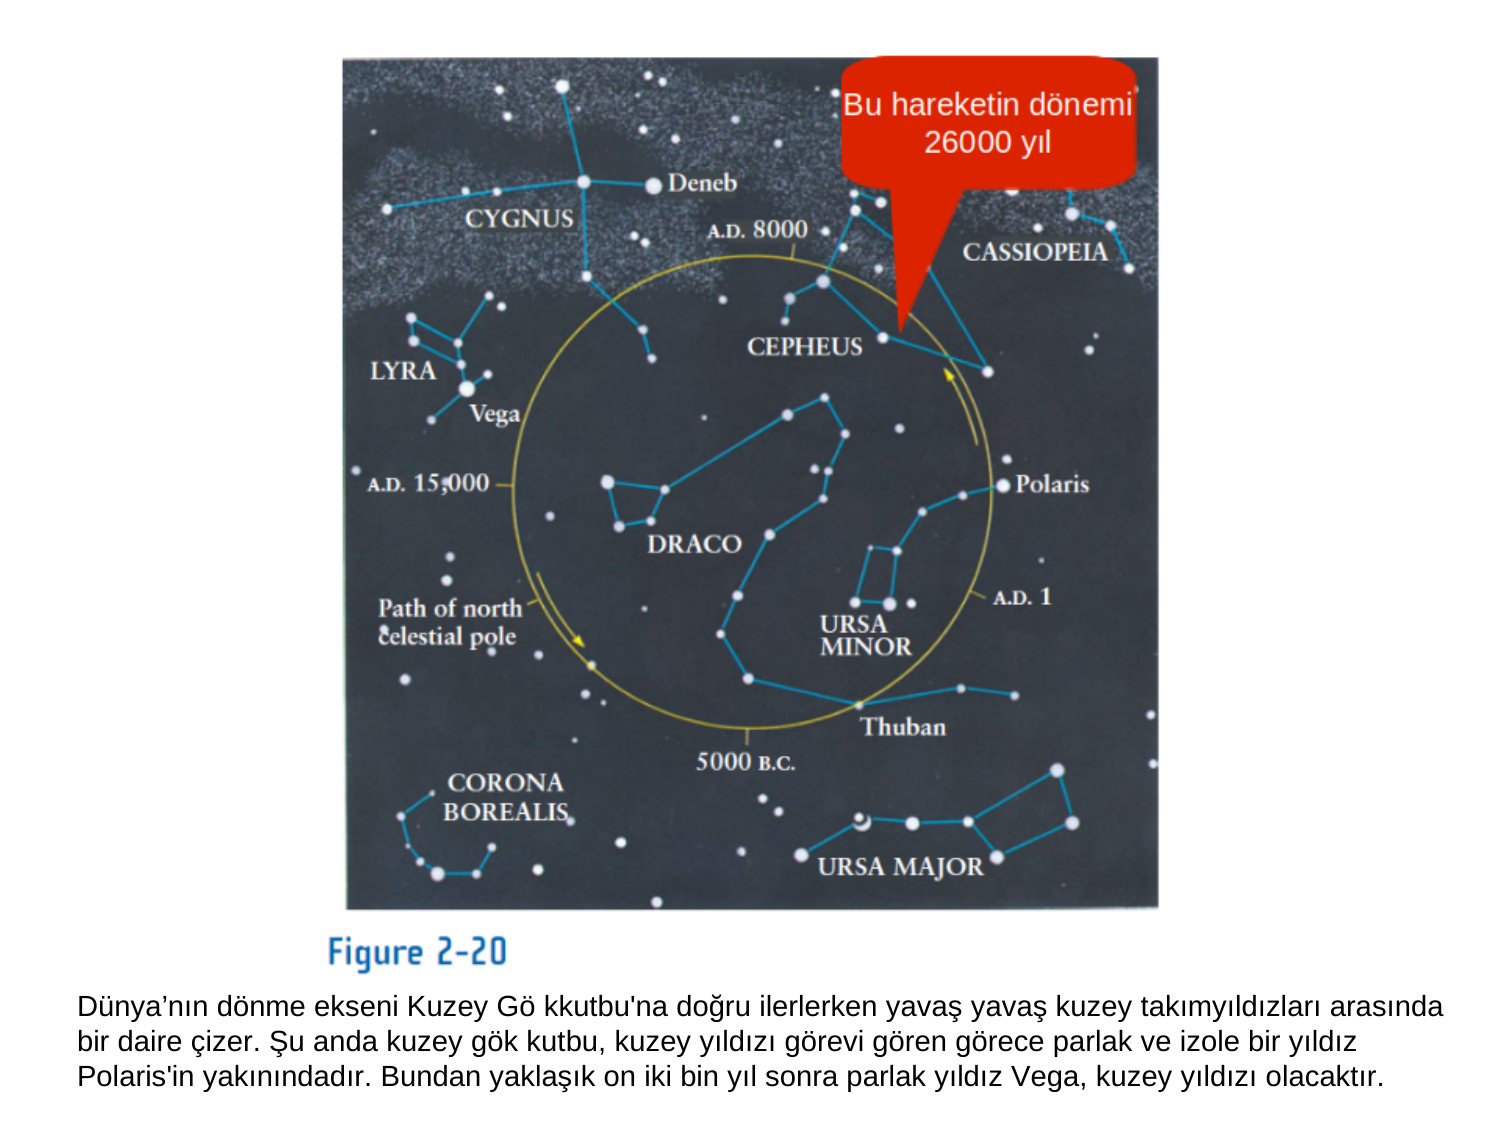

Dünya’nın dönme ekseni Kuzey Gö kkutbu'na doğru ilerlerken yavaş yavaş kuzey takımyıldızları arasında bir daire çizer. Şu anda kuzey gök kutbu, kuzey yıldızı görevi gören görece parlak ve izole bir yıldız Polaris'in yakınındadır. Bundan yaklaşık on iki bin yıl sonra parlak yıldız Vega, kuzey yıldızı olacaktır.